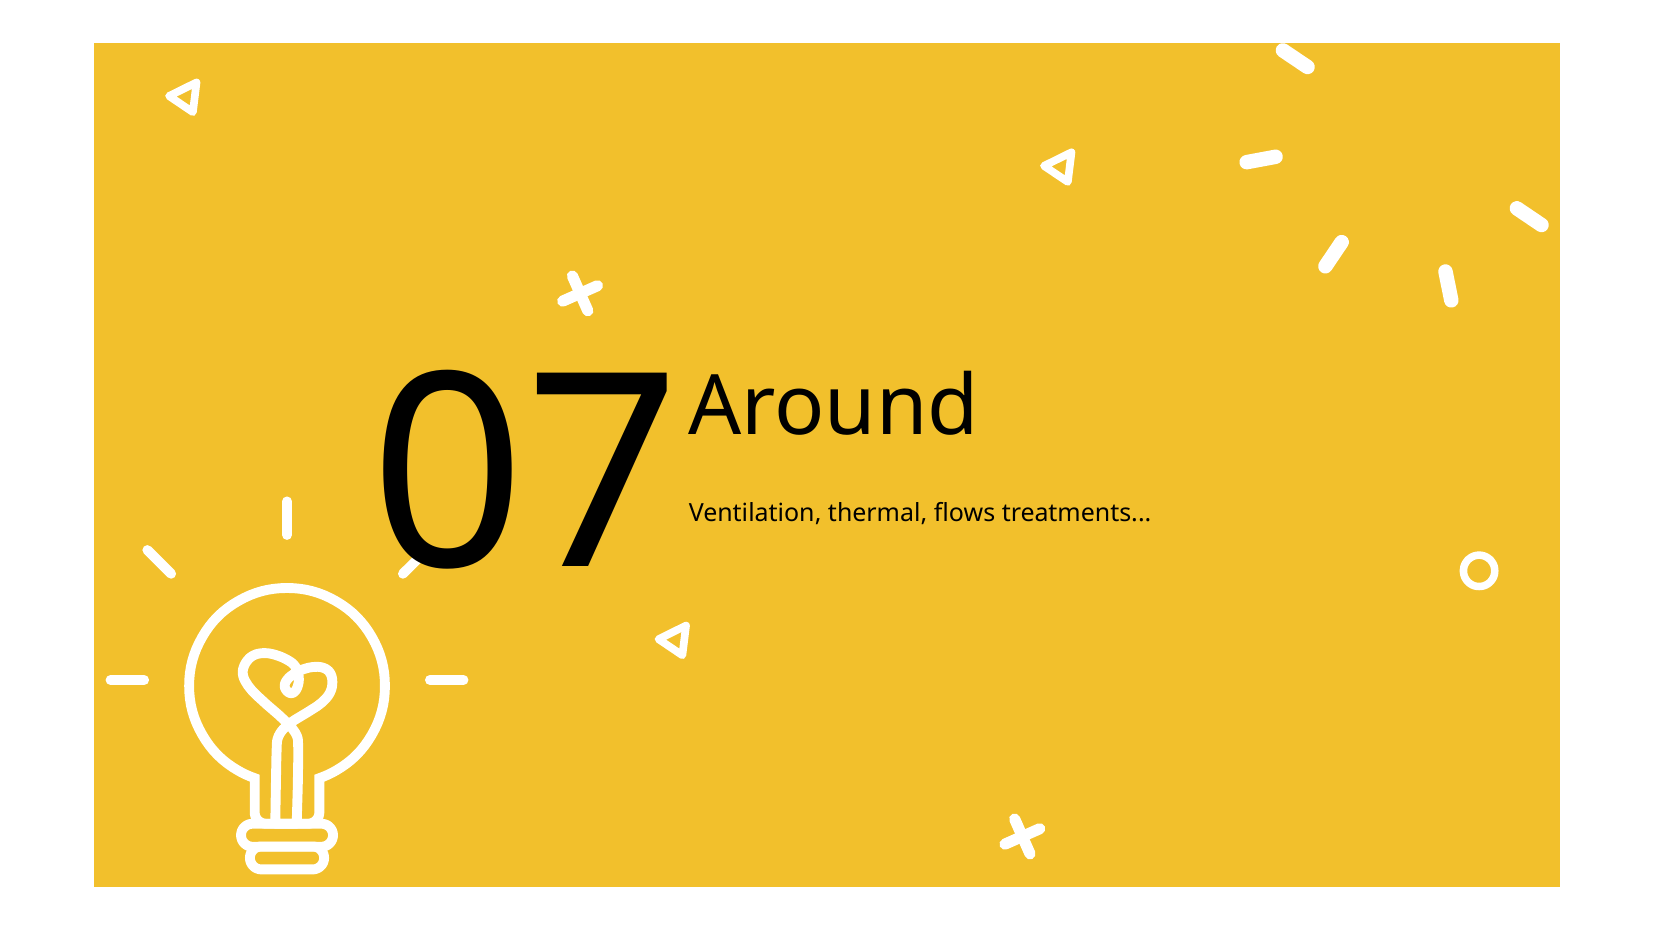

07
# Around
Ventilation, thermal, flows treatments...